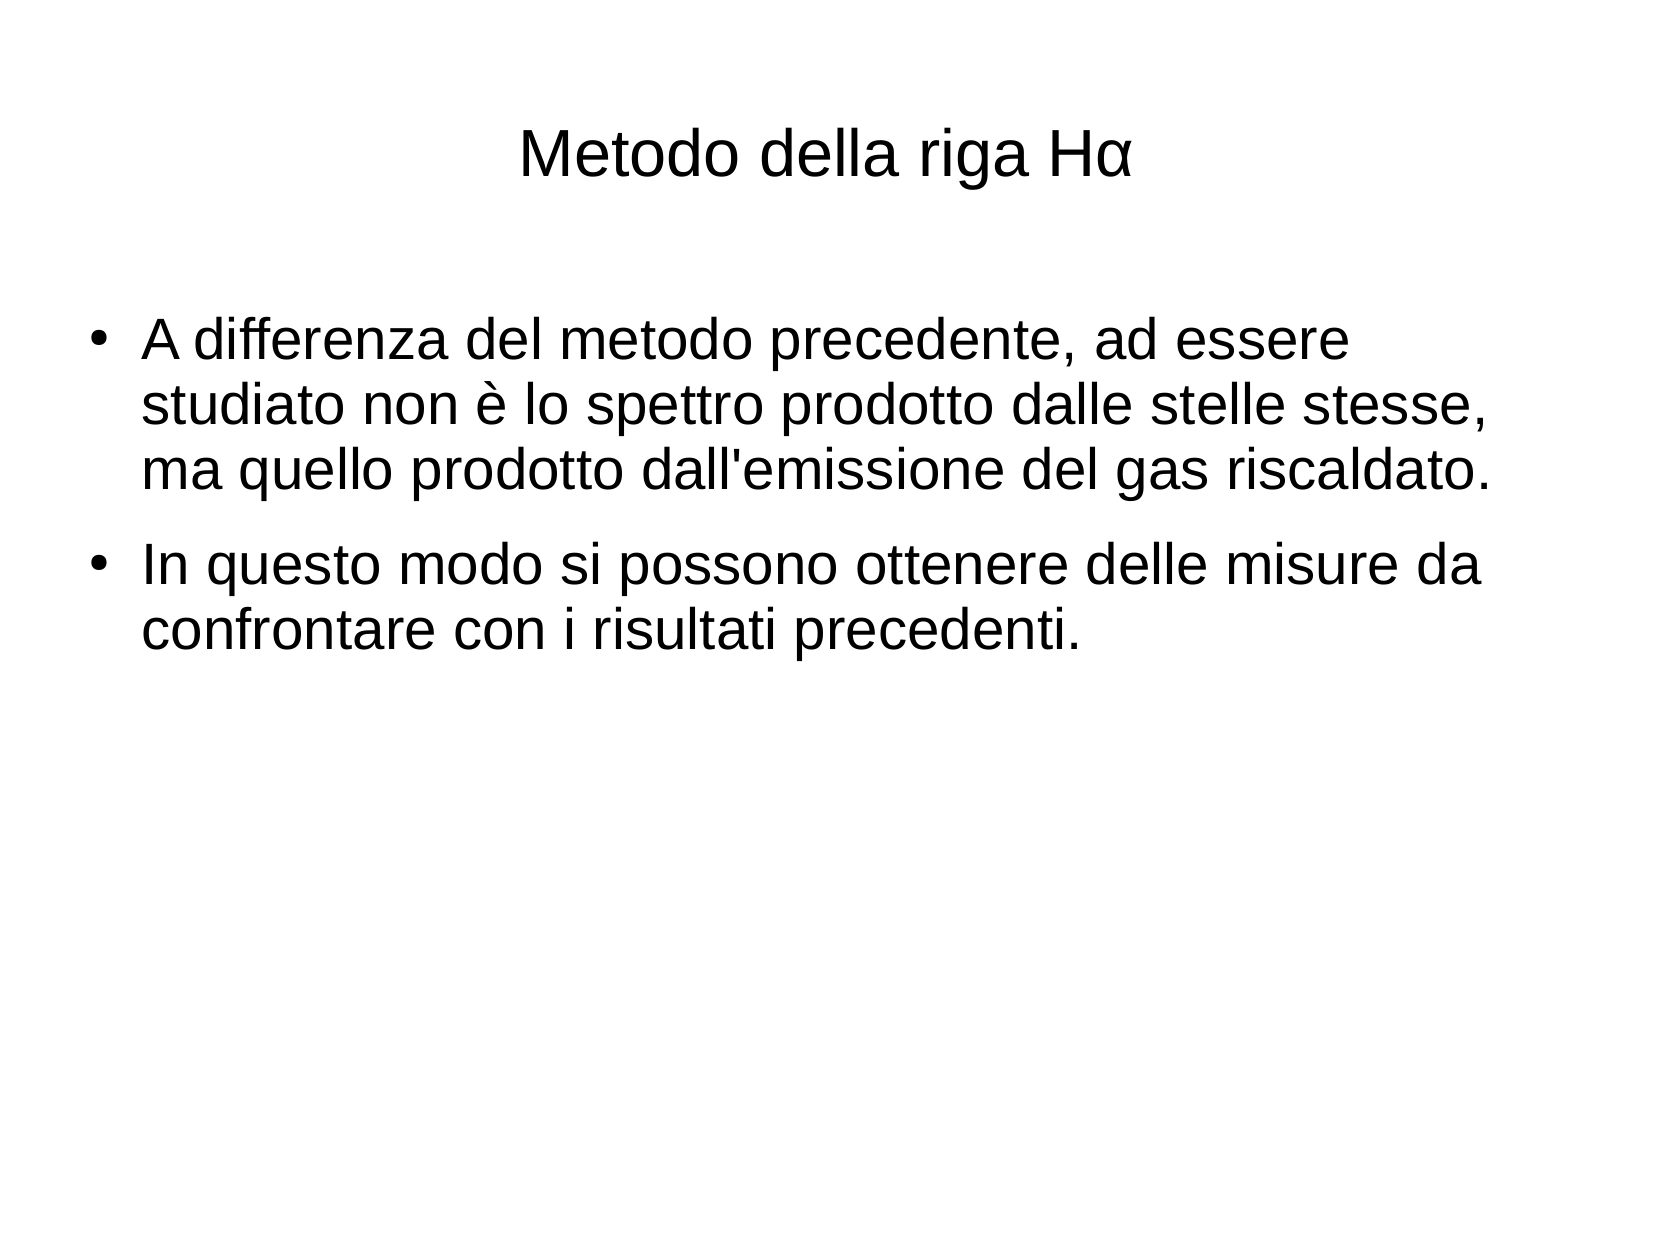

# Metodo della riga Hα
A differenza del metodo precedente, ad essere studiato non è lo spettro prodotto dalle stelle stesse, ma quello prodotto dall'emissione del gas riscaldato.
In questo modo si possono ottenere delle misure da confrontare con i risultati precedenti.